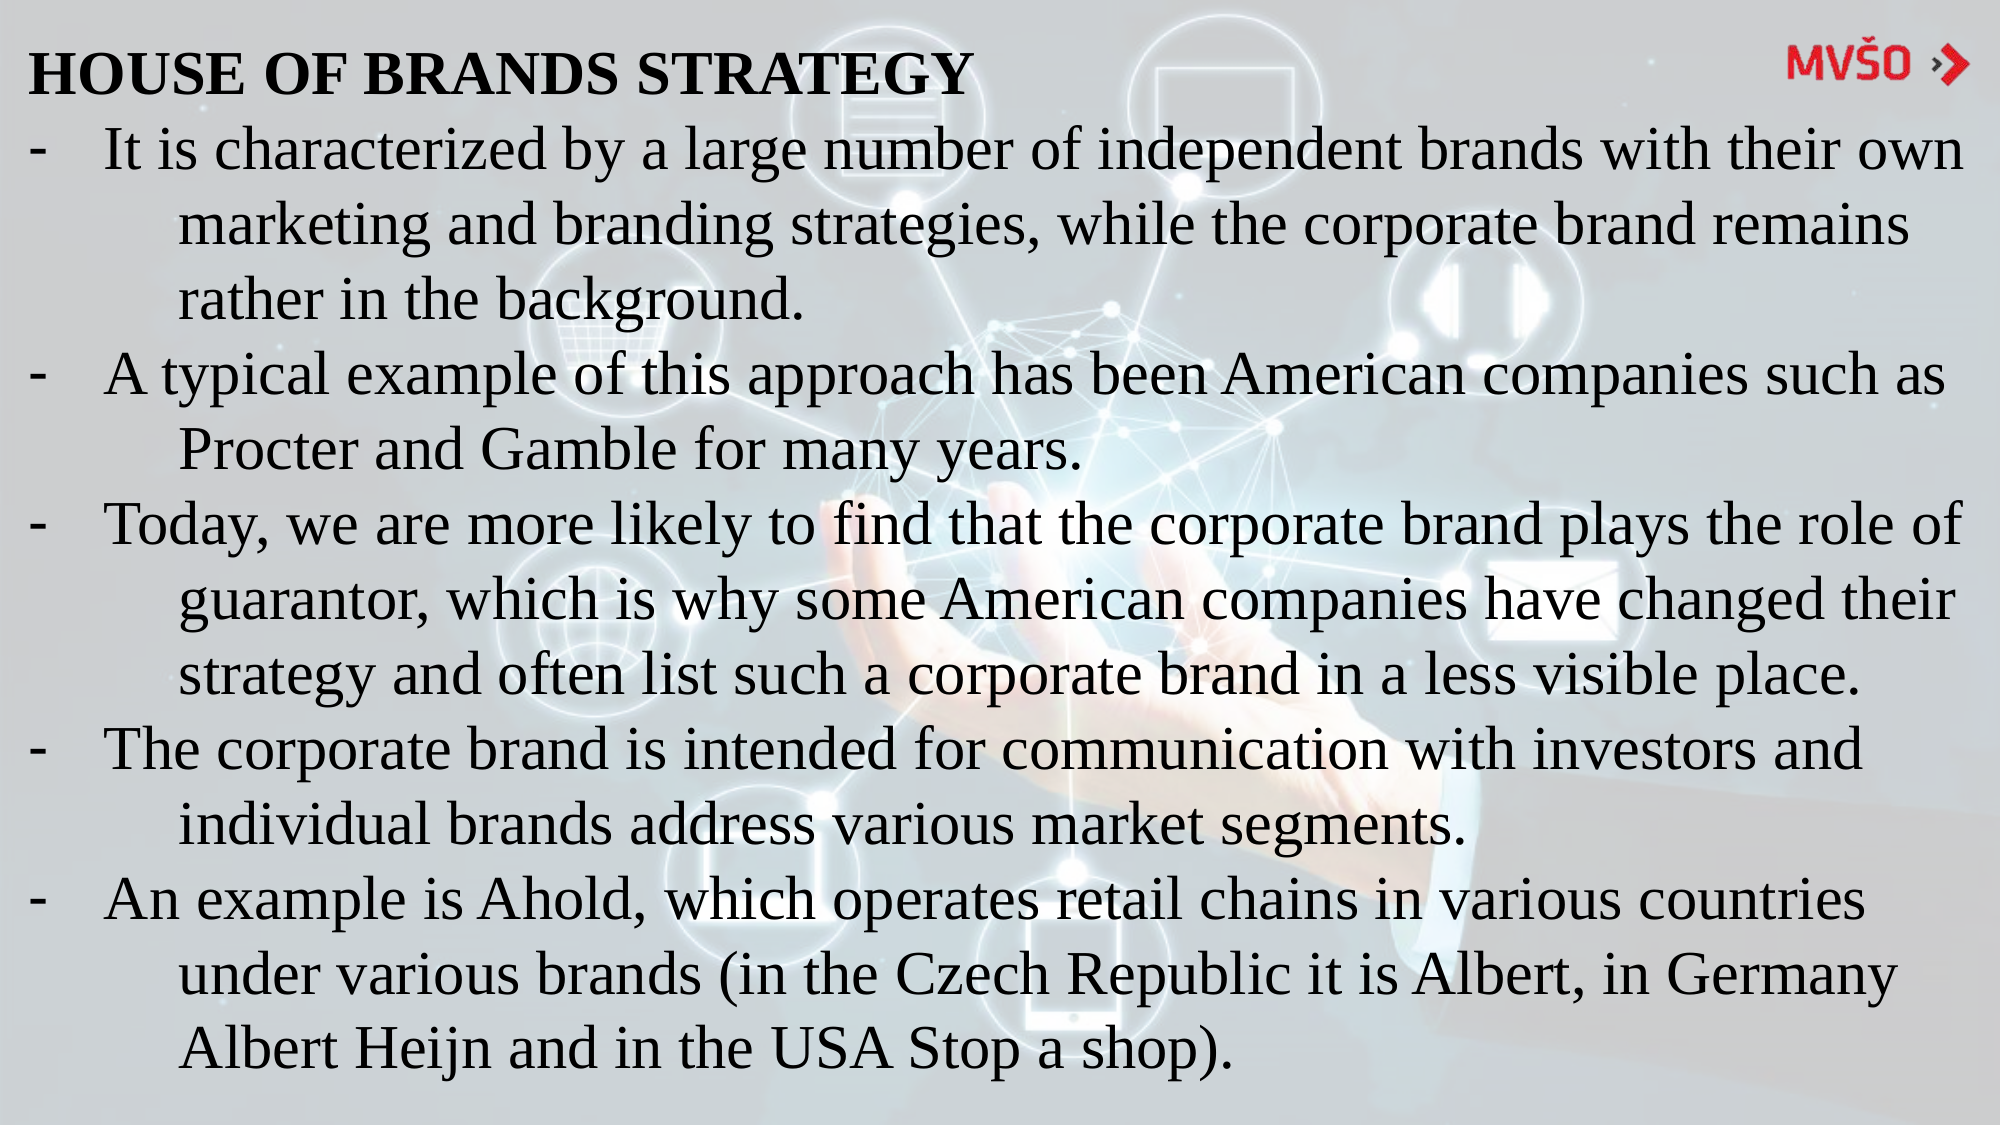

HOUSE OF BRANDS STRATEGY
It is characterized by a large number of independent brands with their own marketing and branding strategies, while the corporate brand remains rather in the background.
A typical example of this approach has been American companies such as Procter and Gamble for many years.
Today, we are more likely to find that the corporate brand plays the role of guarantor, which is why some American companies have changed their strategy and often list such a corporate brand in a less visible place.
The corporate brand is intended for communication with investors and individual brands address various market segments.
An example is Ahold, which operates retail chains in various countries under various brands (in the Czech Republic it is Albert, in Germany Albert Heijn and in the USA Stop a shop).